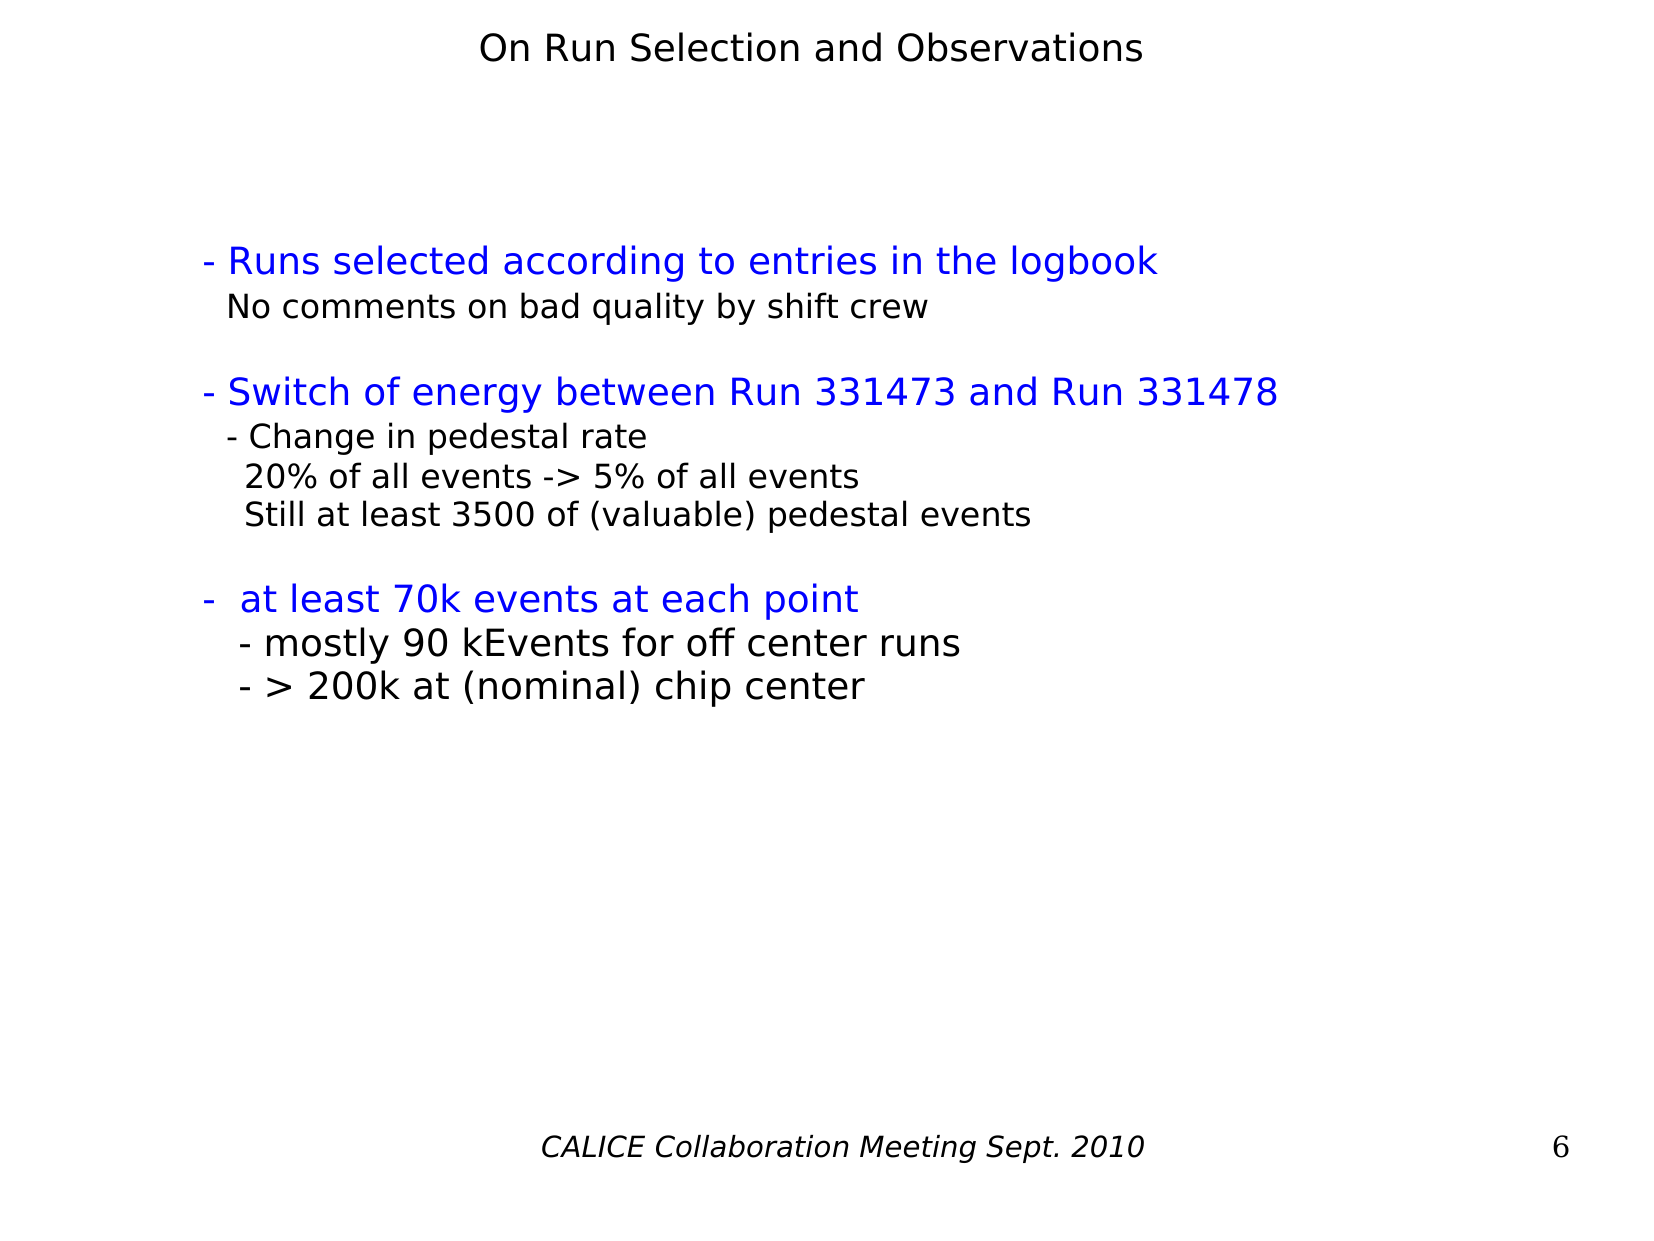

On Run Selection and Observations
- Runs selected according to entries in the logbook
 No comments on bad quality by shift crew
- Switch of energy between Run 331473 and Run 331478
 - Change in pedestal rate
 20% of all events -> 5% of all events
 Still at least 3500 of (valuable) pedestal events
- at least 70k events at each point
 - mostly 90 kEvents for off center runs
 - > 200k at (nominal) chip center
6